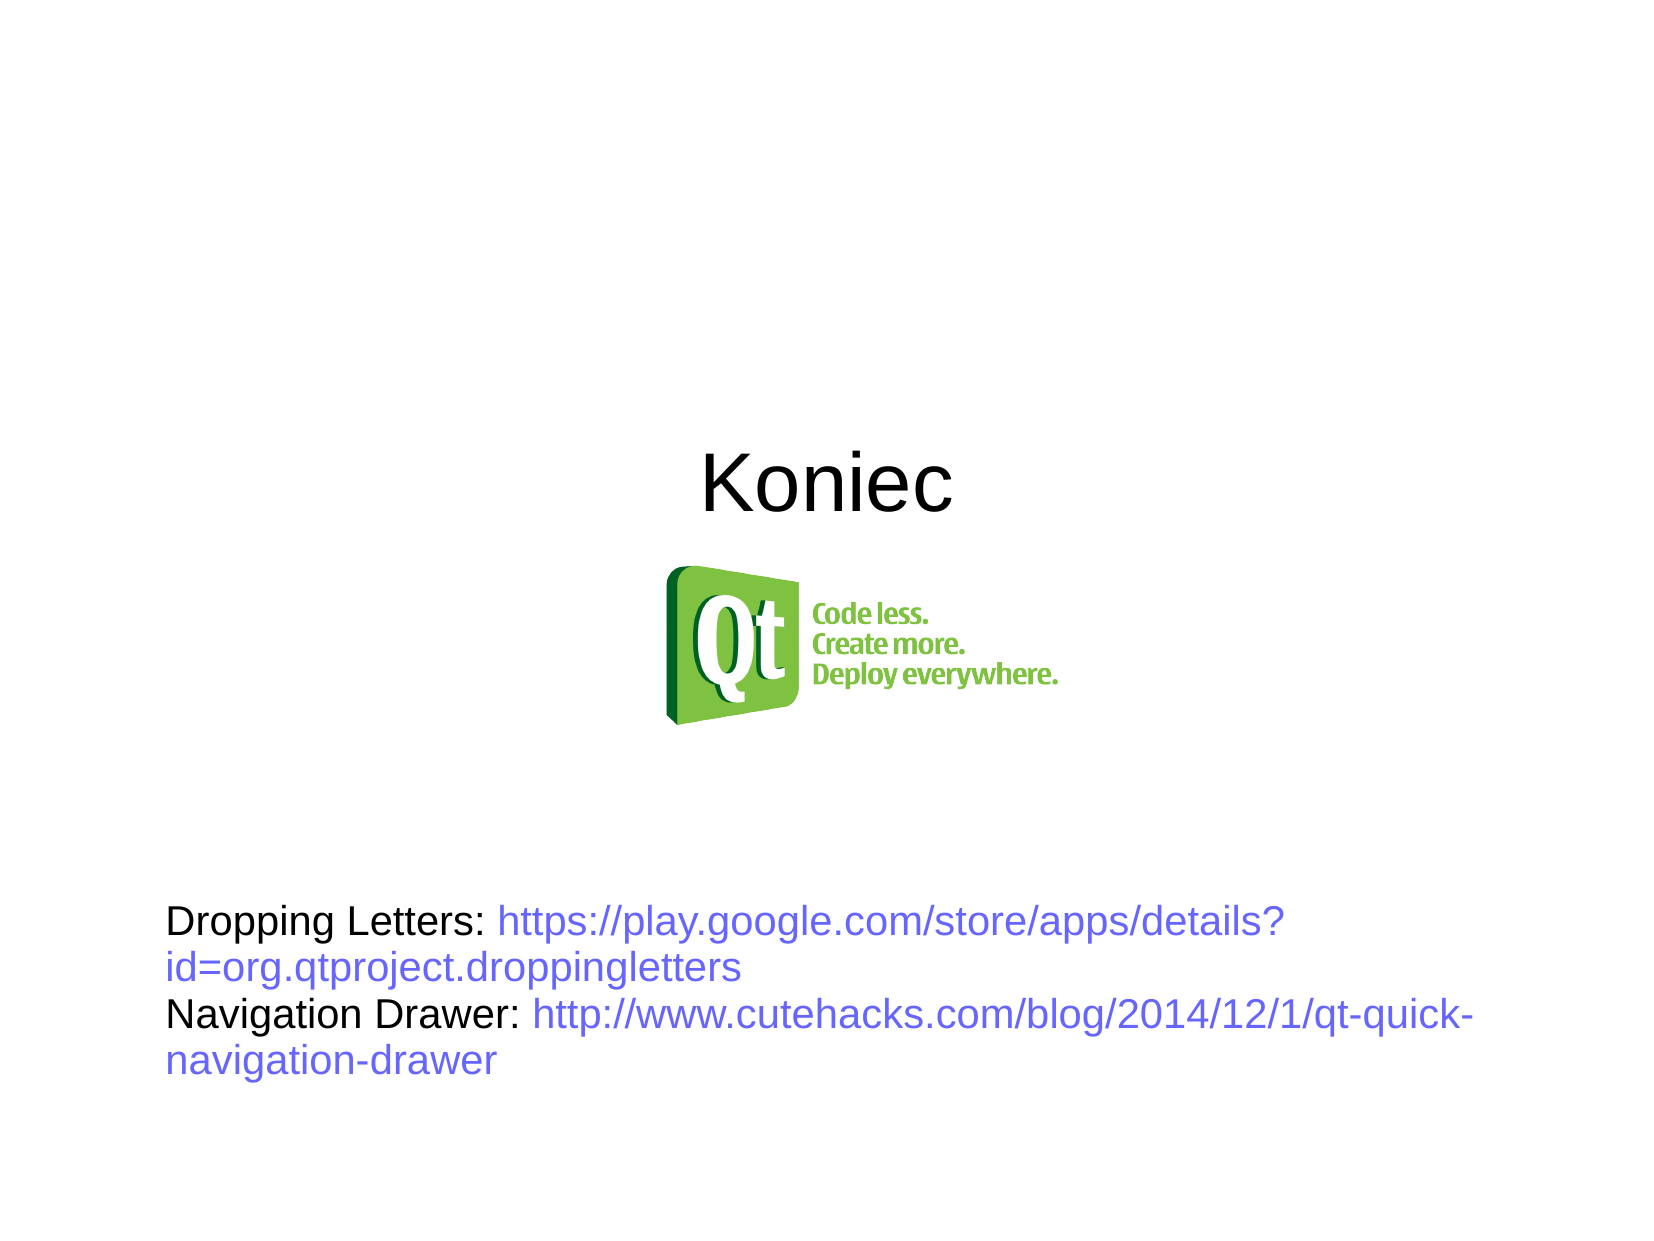

# Koniec
Dropping Letters: https://play.google.com/store/apps/details?id=org.qtproject.droppingletters
Navigation Drawer: http://www.cutehacks.com/blog/2014/12/1/qt-quick-navigation-drawer